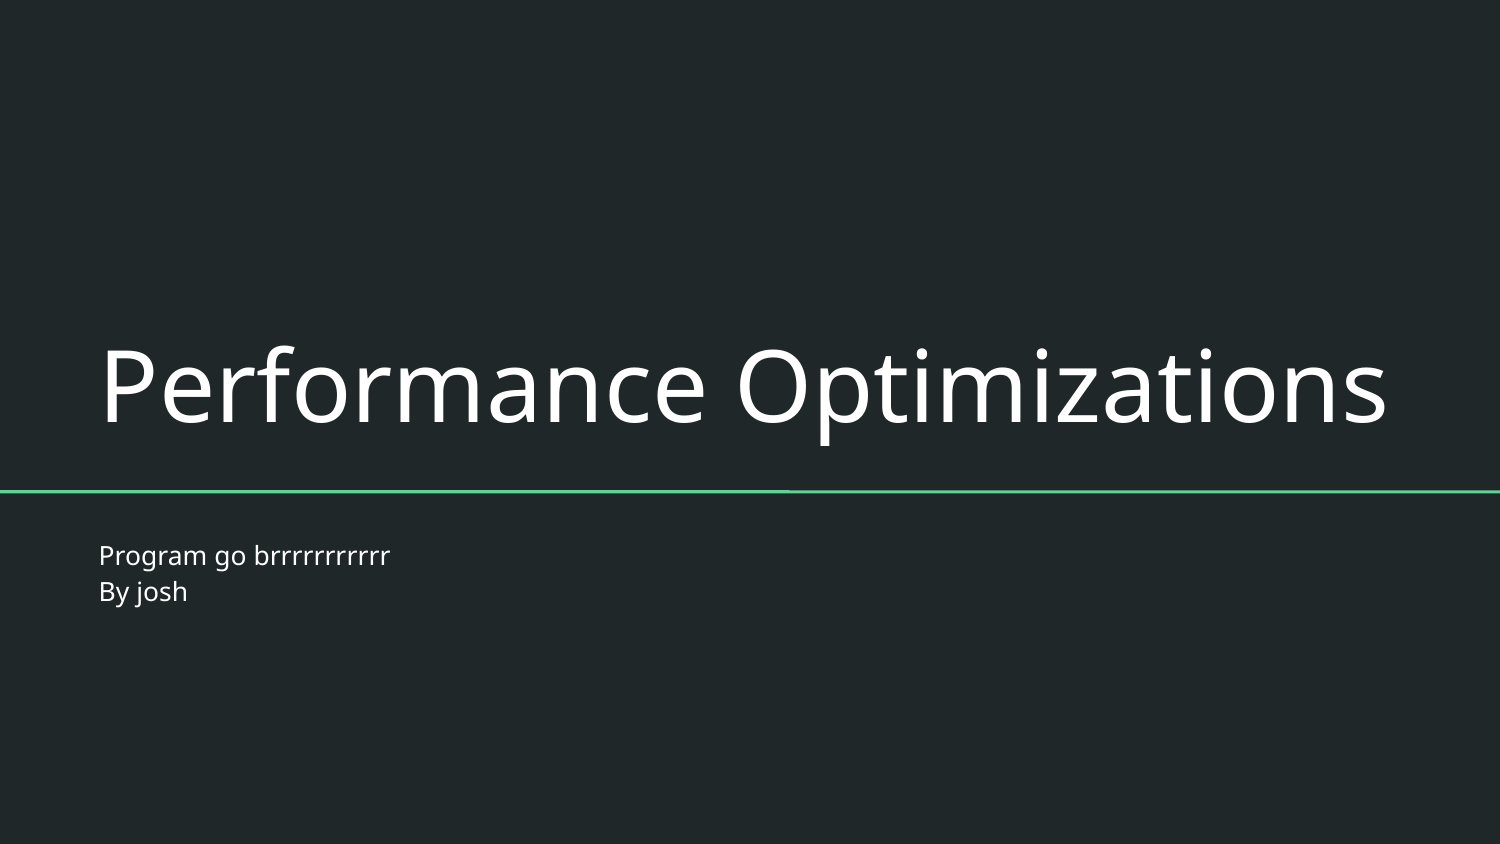

# Performance Optimizations
Program go brrrrrrrrrrr
By josh